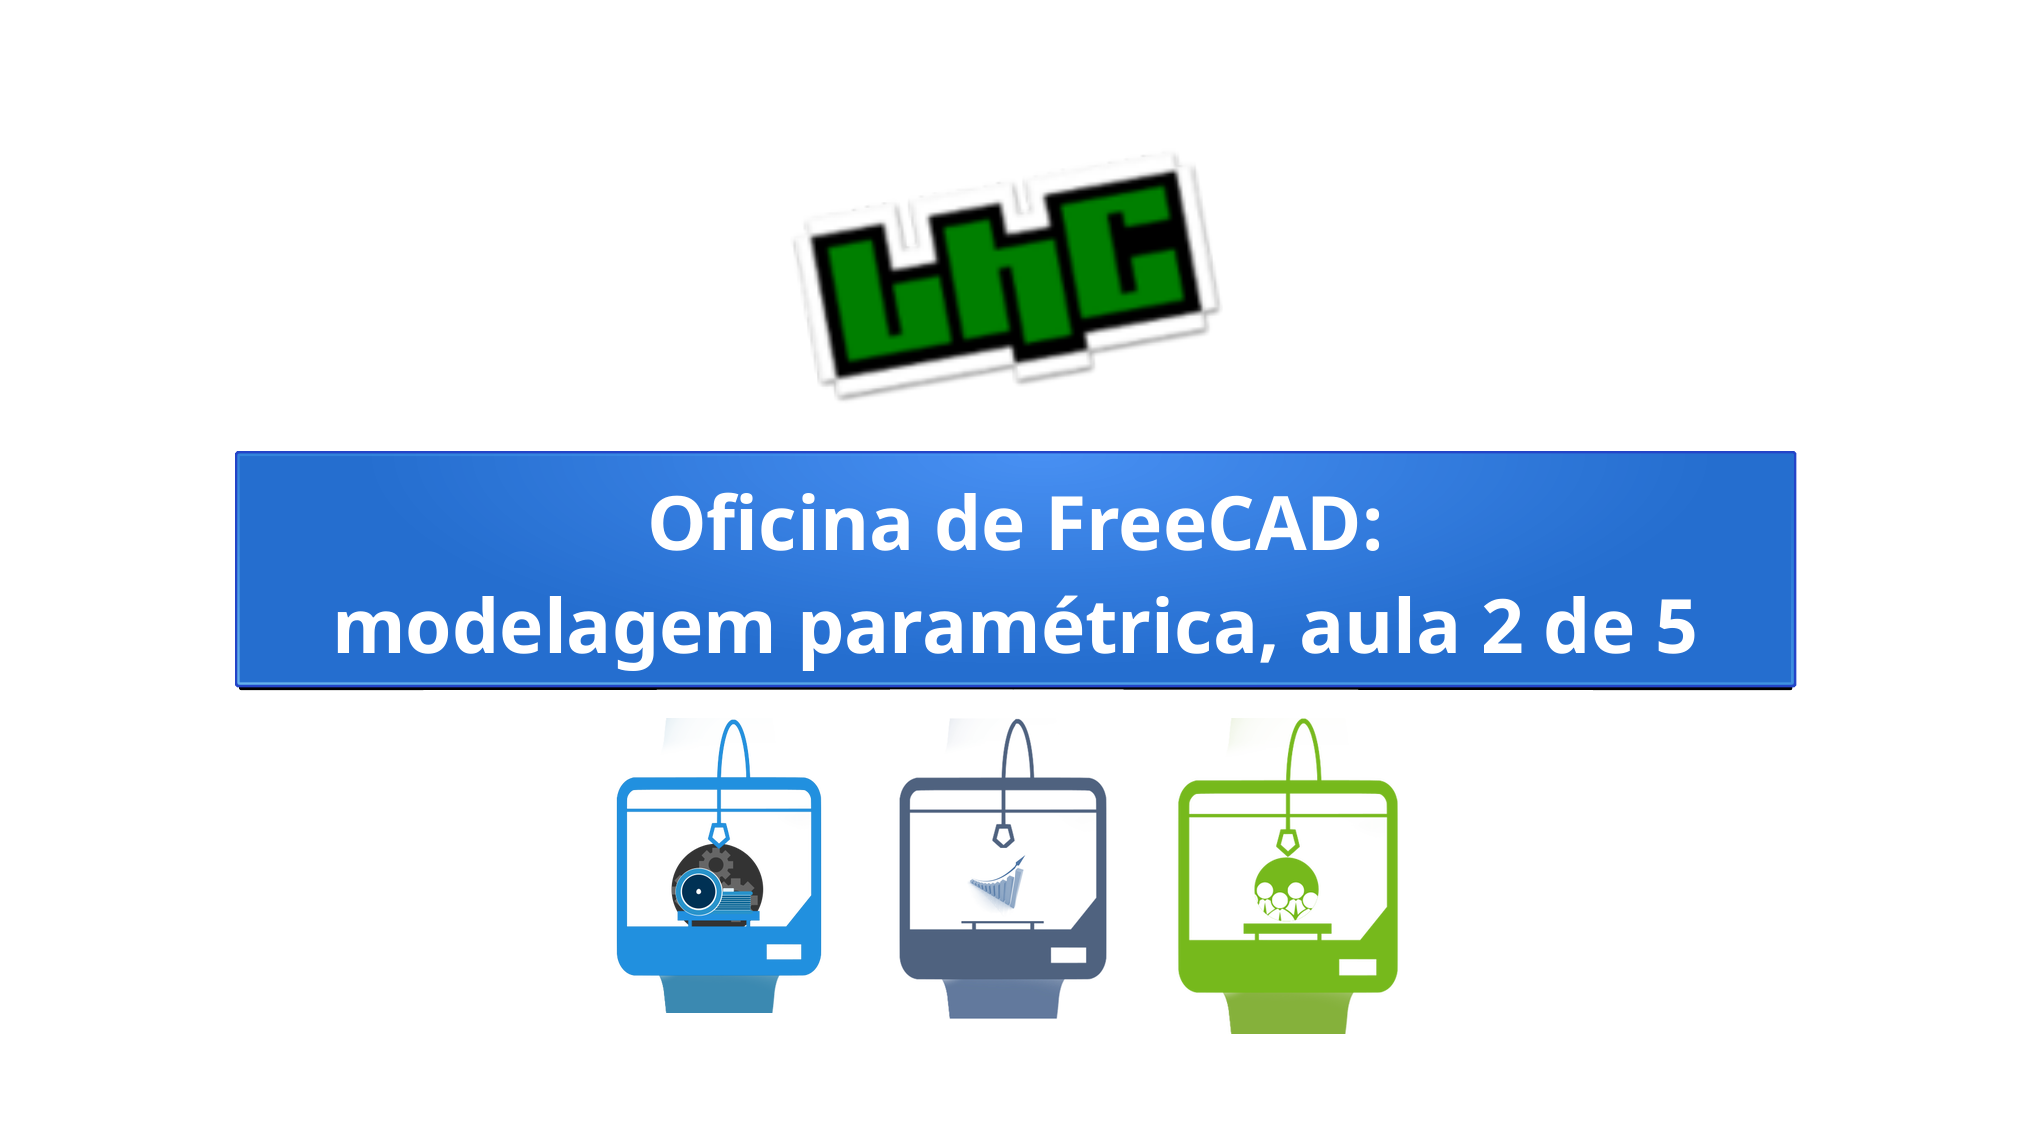

# Oficina de FreeCAD: modelagem paramétrica, aula 2 de 5